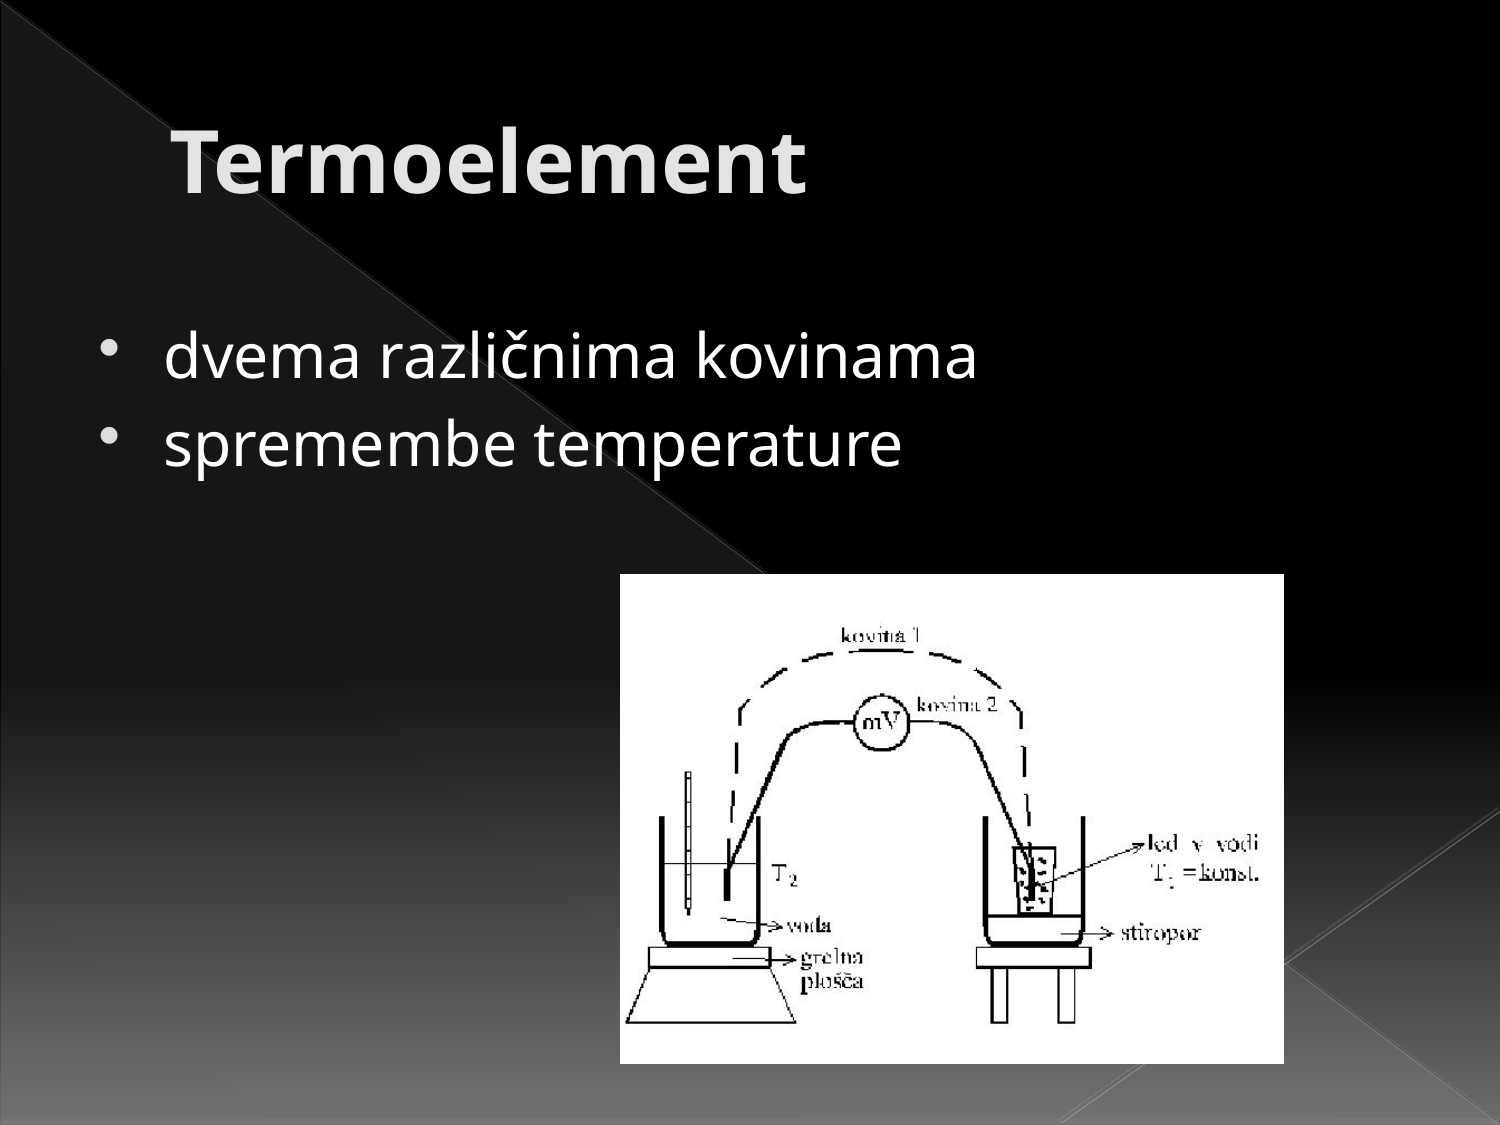

# Termoelement
dvema različnima kovinama
spremembe temperature